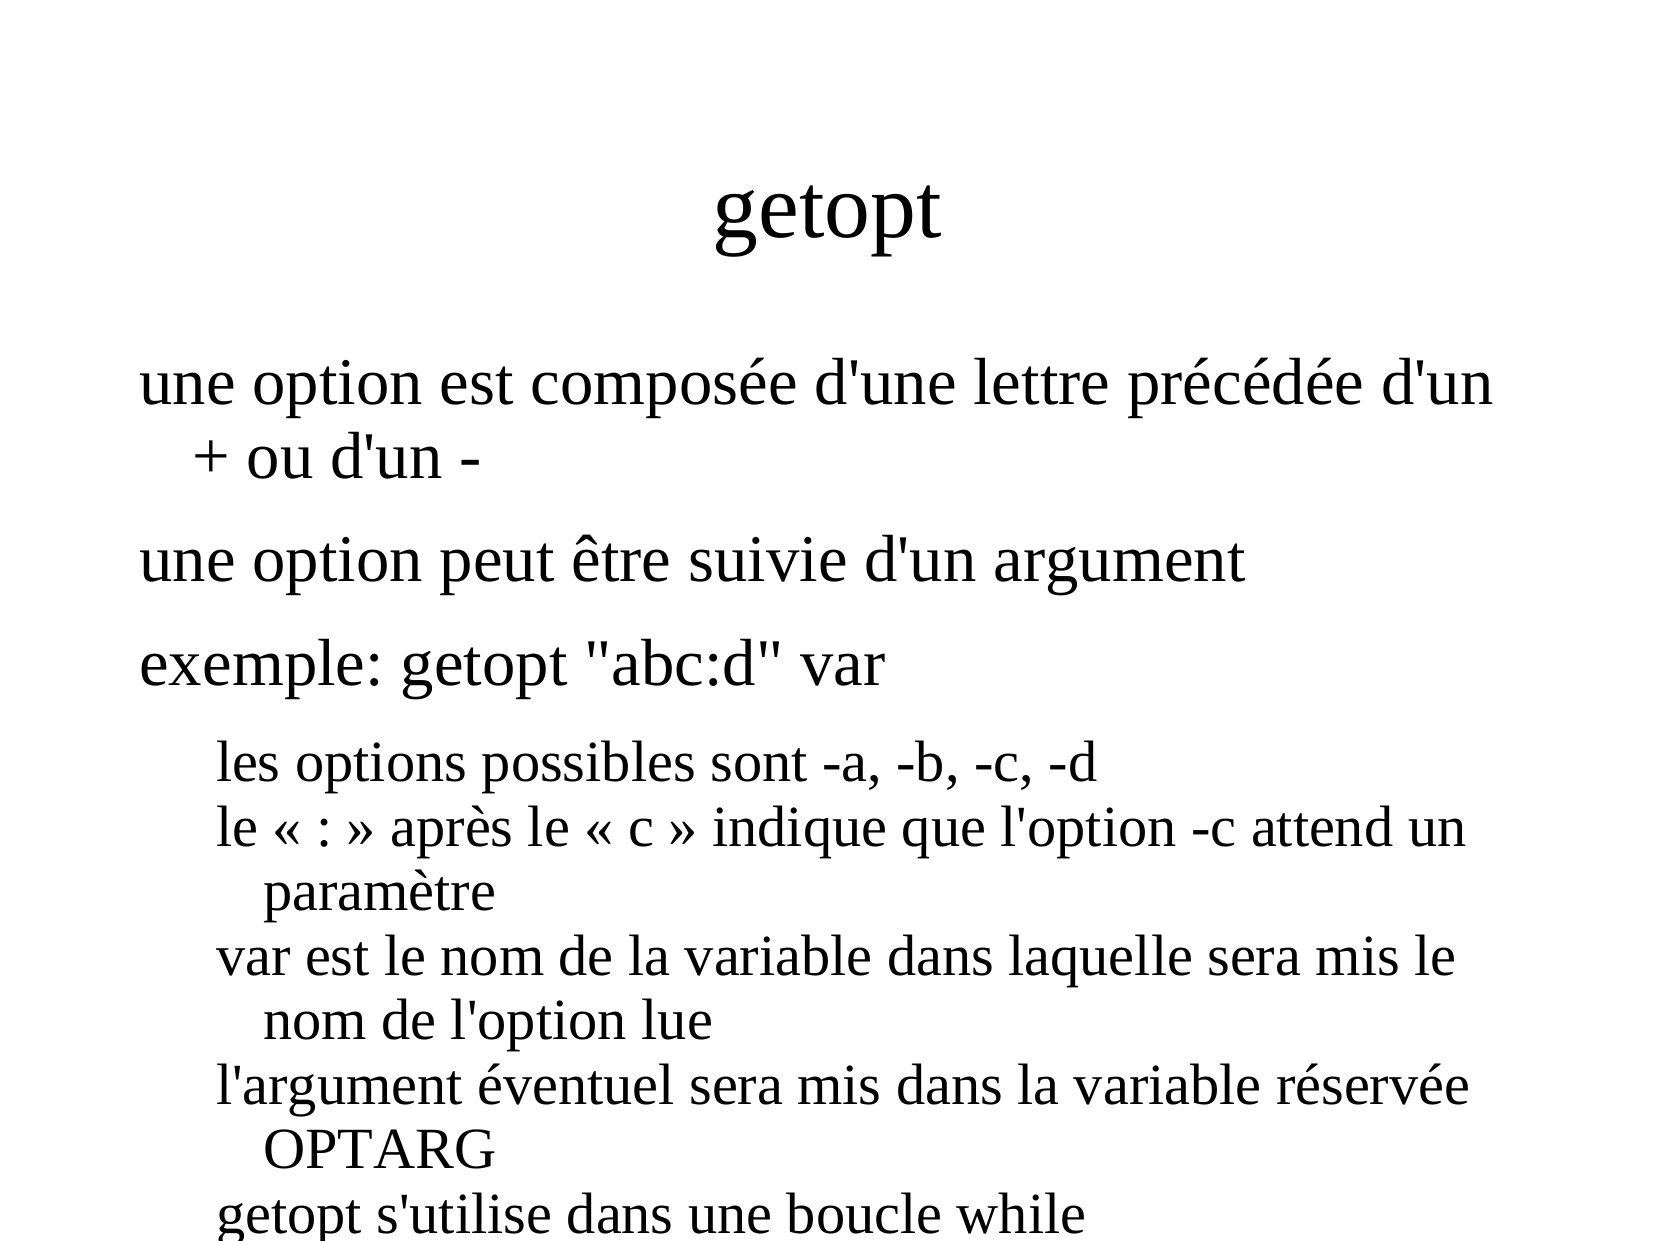

# getopt
une option est composée d'une lettre précédée d'un + ou d'un -
une option peut être suivie d'un argument
exemple: getopt "abc:d" var
les options possibles sont -a, -b, -c, -d
le « : » après le « c » indique que l'option -c attend un paramètre
var est le nom de la variable dans laquelle sera mis le nom de l'option lue
l'argument éventuel sera mis dans la variable réservée OPTARG
getopt s'utilise dans une boucle while